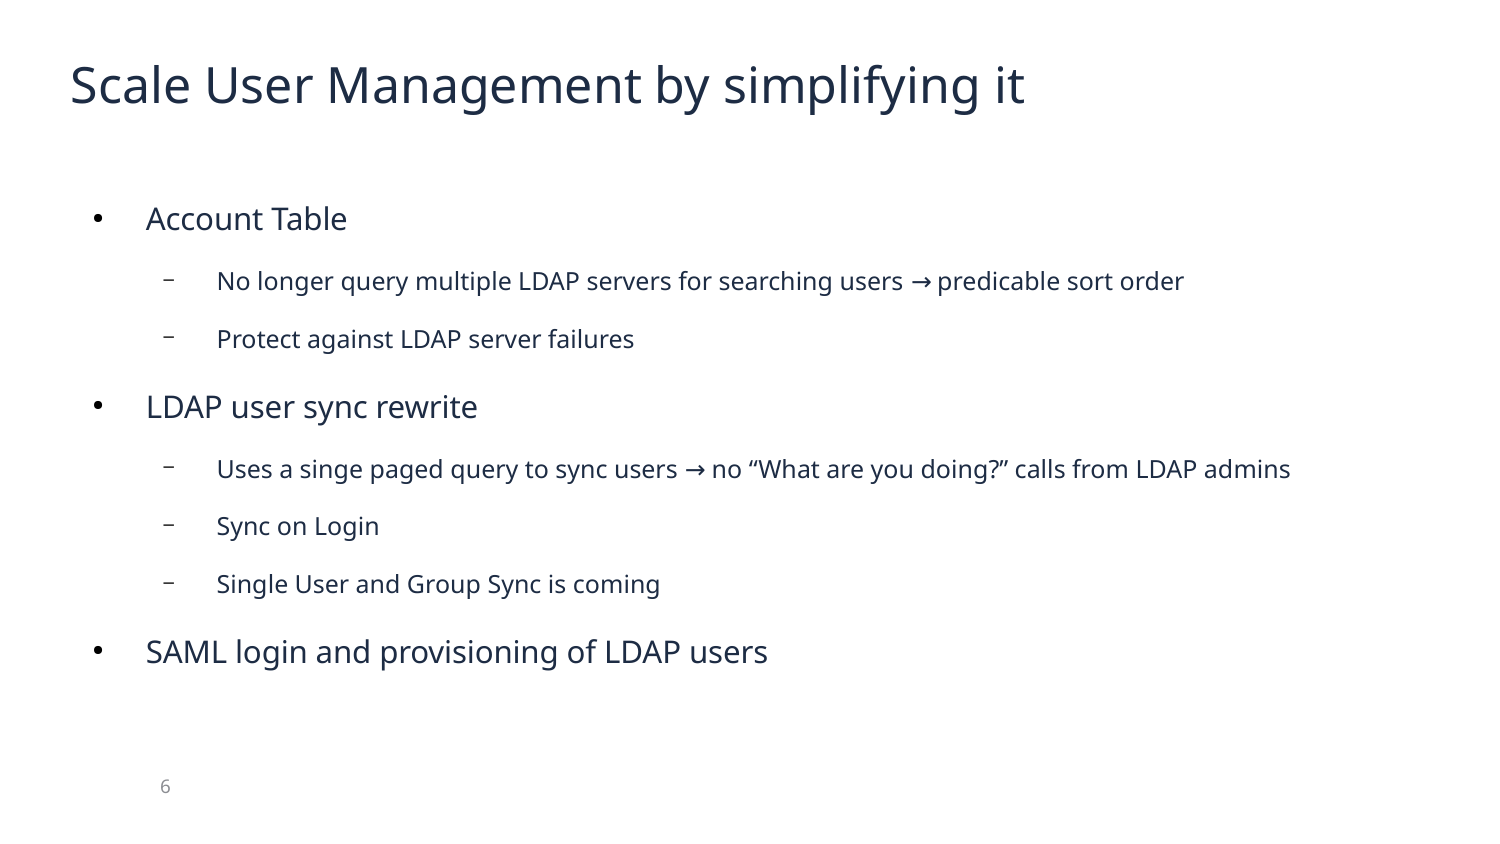

# Scale User Management by simplifying it
Account Table
No longer query multiple LDAP servers for searching users → predicable sort order
Protect against LDAP server failures
LDAP user sync rewrite
Uses a singe paged query to sync users → no “What are you doing?” calls from LDAP admins
Sync on Login
Single User and Group Sync is coming
SAML login and provisioning of LDAP users